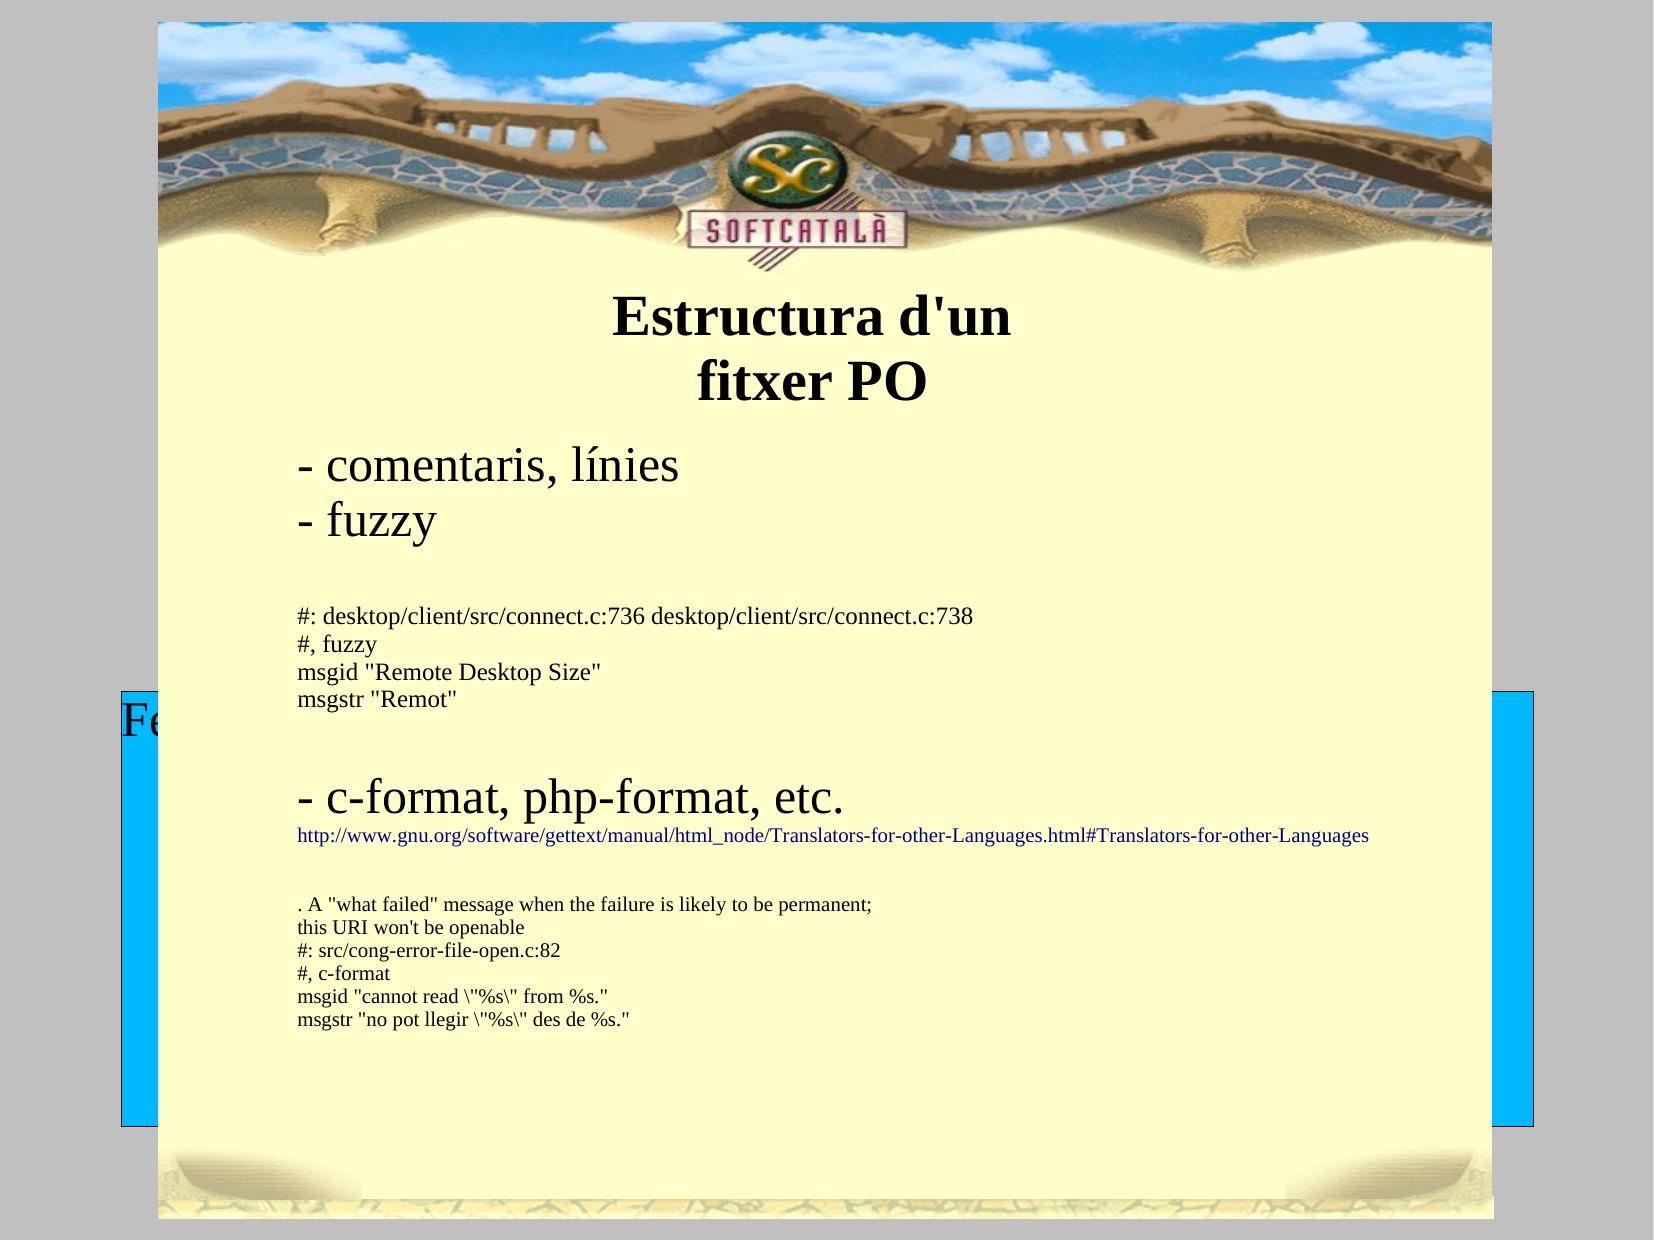

Estructura d'un fitxer PO
- comentaris, línies
- fuzzy
#: desktop/client/src/connect.c:736 desktop/client/src/connect.c:738
#, fuzzy
msgid "Remote Desktop Size"
msgstr "Remot"
- c-format, php-format, etc.
http://www.gnu.org/software/gettext/manual/html_node/Translators-for-other-Languages.html#Translators-for-other-Languages
. A "what failed" message when the failure is likely to be permanent;
this URI won't be openable
#: src/cong-error-file-open.c:82
#, c-format
msgid "cannot read \"%s\" from %s."
msgstr "no pot llegir \"%s\" des de %s."